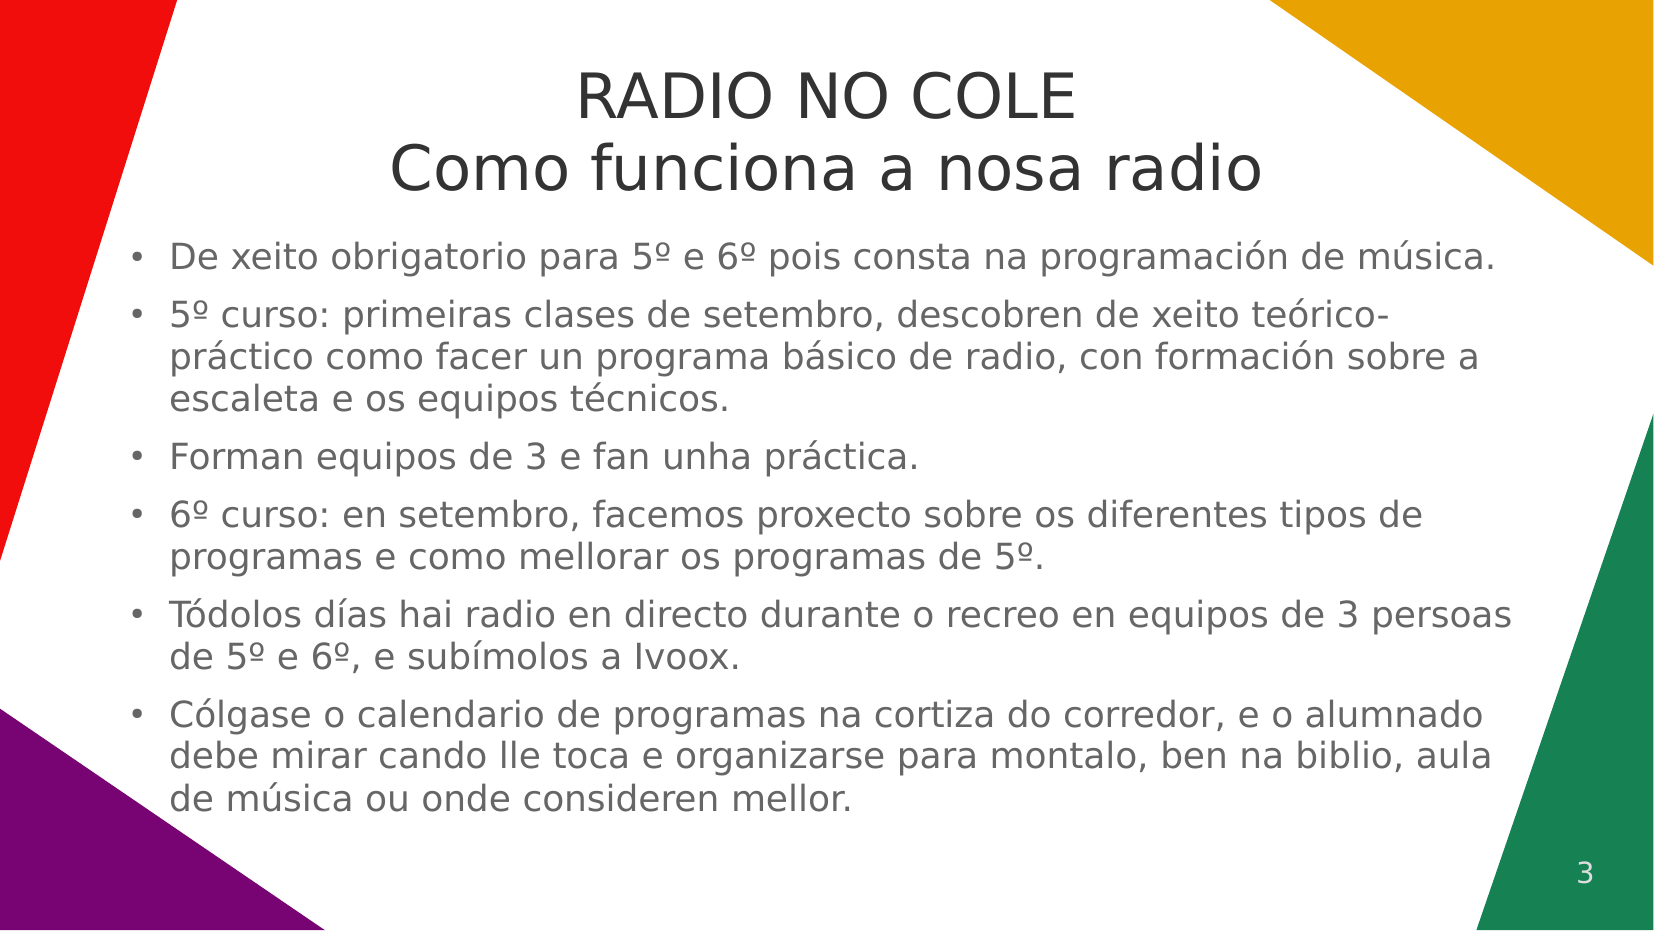

# RADIO NO COLE Como funciona a nosa radio
De xeito obrigatorio para 5º e 6º pois consta na programación de música.
5º curso: primeiras clases de setembro, descobren de xeito teórico-práctico como facer un programa básico de radio, con formación sobre a escaleta e os equipos técnicos.
Forman equipos de 3 e fan unha práctica.
6º curso: en setembro, facemos proxecto sobre os diferentes tipos de programas e como mellorar os programas de 5º.
Tódolos días hai radio en directo durante o recreo en equipos de 3 persoas de 5º e 6º, e subímolos a Ivoox.
Cólgase o calendario de programas na cortiza do corredor, e o alumnado debe mirar cando lle toca e organizarse para montalo, ben na biblio, aula de música ou onde consideren mellor.
3